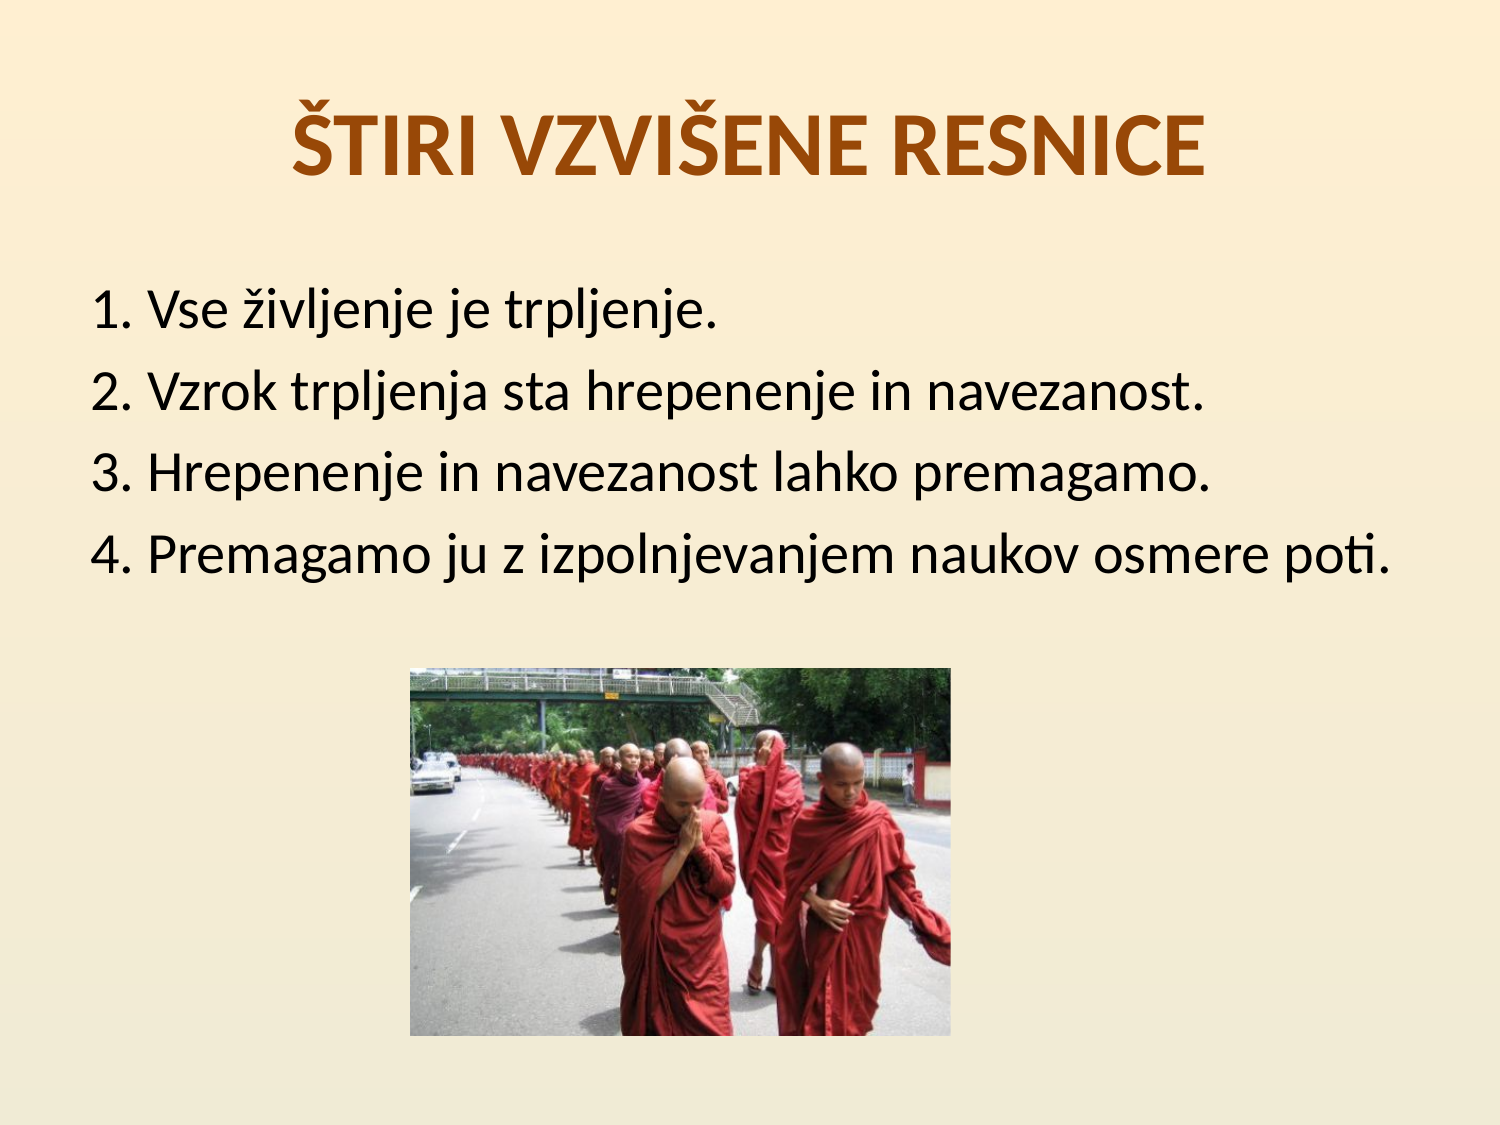

# ŠTIRI VZVIŠENE RESNICE
1. Vse življenje je trpljenje.
2. Vzrok trpljenja sta hrepenenje in navezanost.
3. Hrepenenje in navezanost lahko premagamo.
4. Premagamo ju z izpolnjevanjem naukov osmere poti.